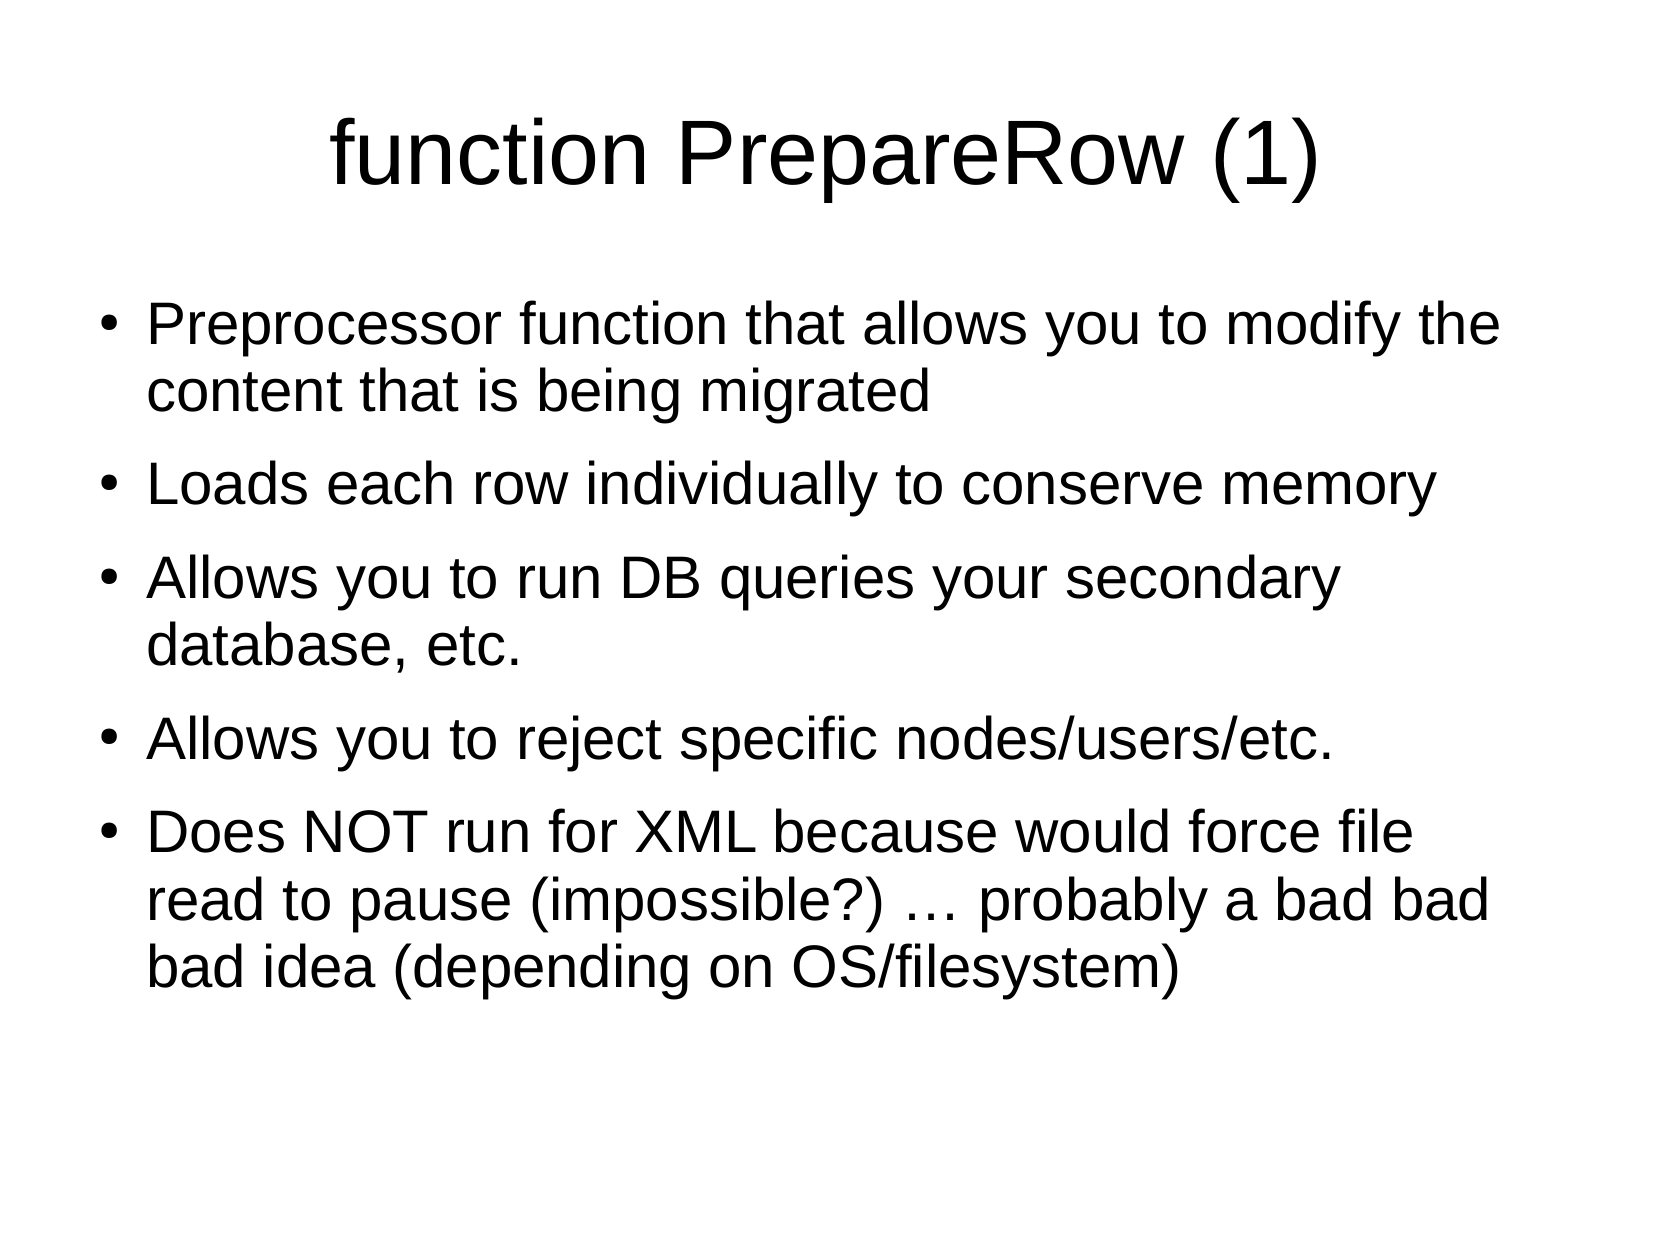

# function PrepareRow (1)
Preprocessor function that allows you to modify the content that is being migrated
Loads each row individually to conserve memory
Allows you to run DB queries your secondary database, etc.
Allows you to reject specific nodes/users/etc.
Does NOT run for XML because would force file read to pause (impossible?) … probably a bad bad bad idea (depending on OS/filesystem)